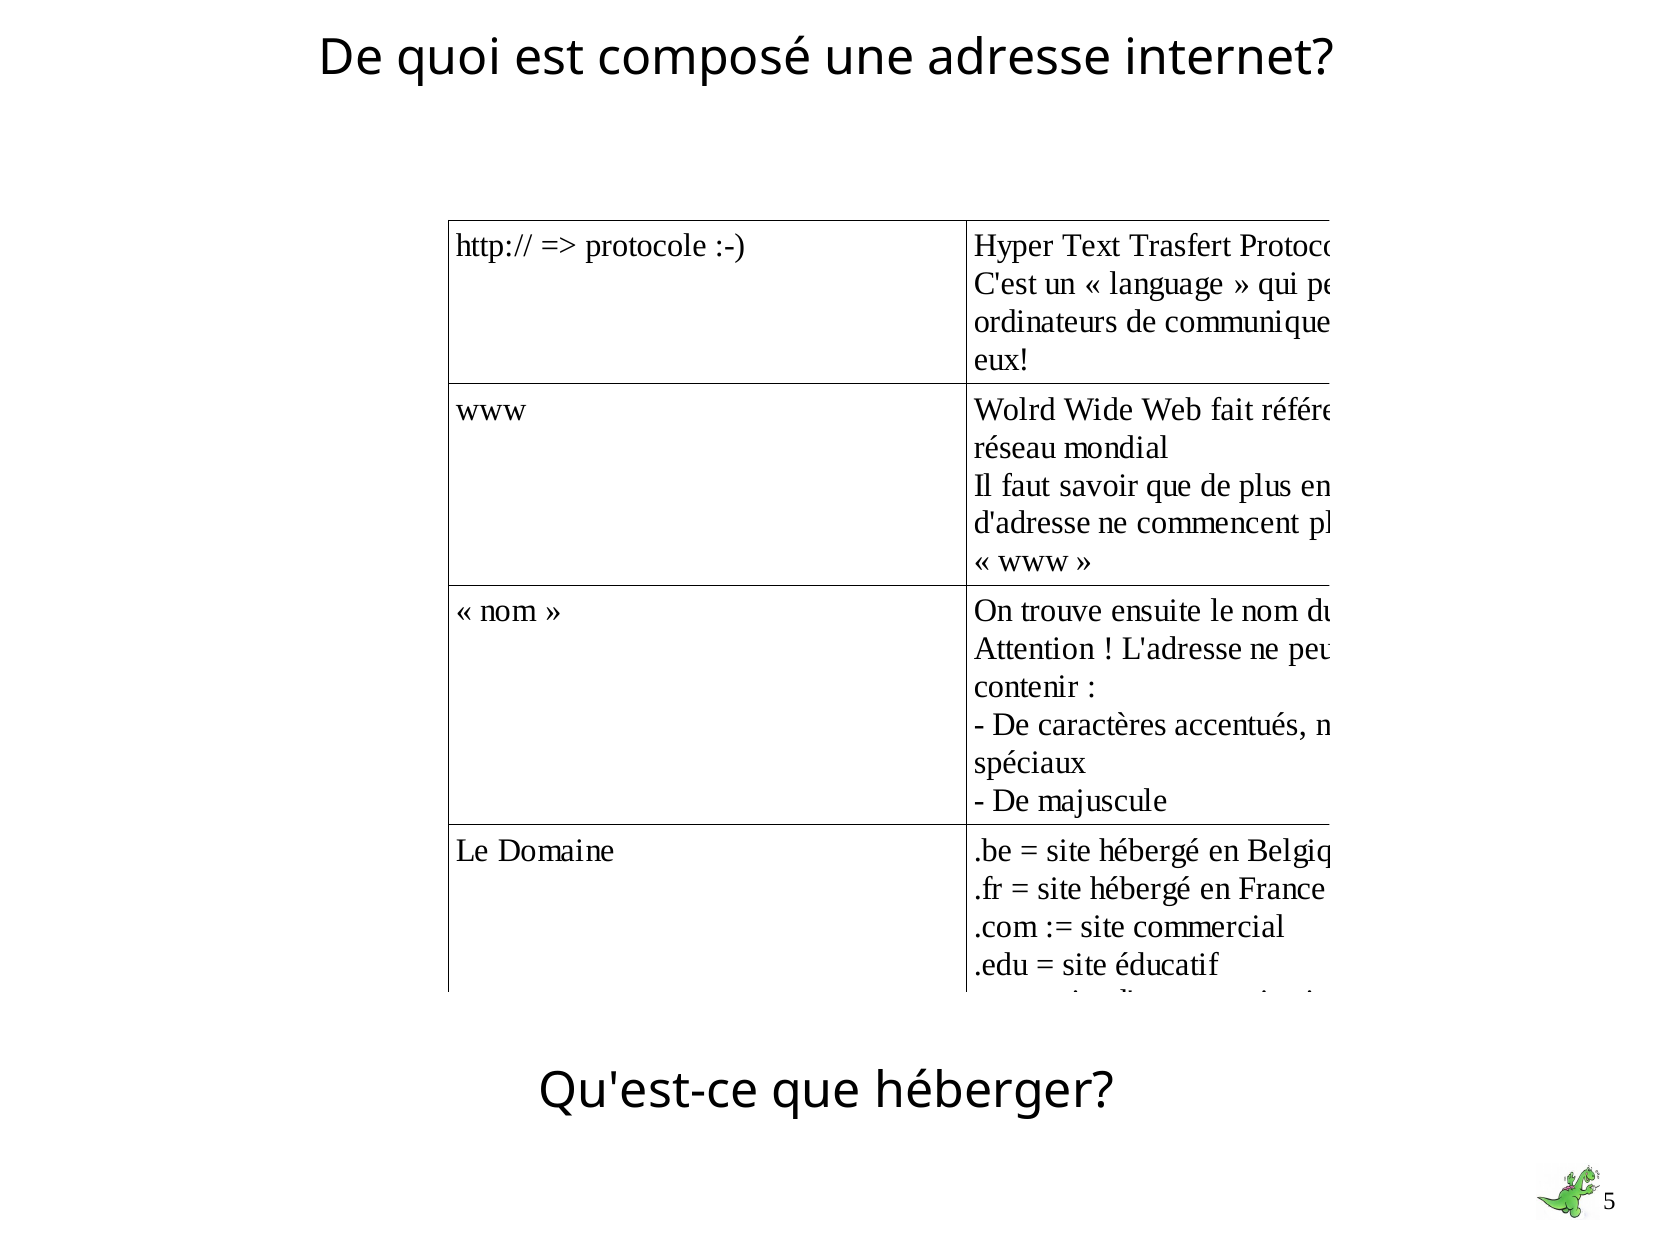

De quoi est composé une adresse internet?
Qu'est-ce que héberger?
5